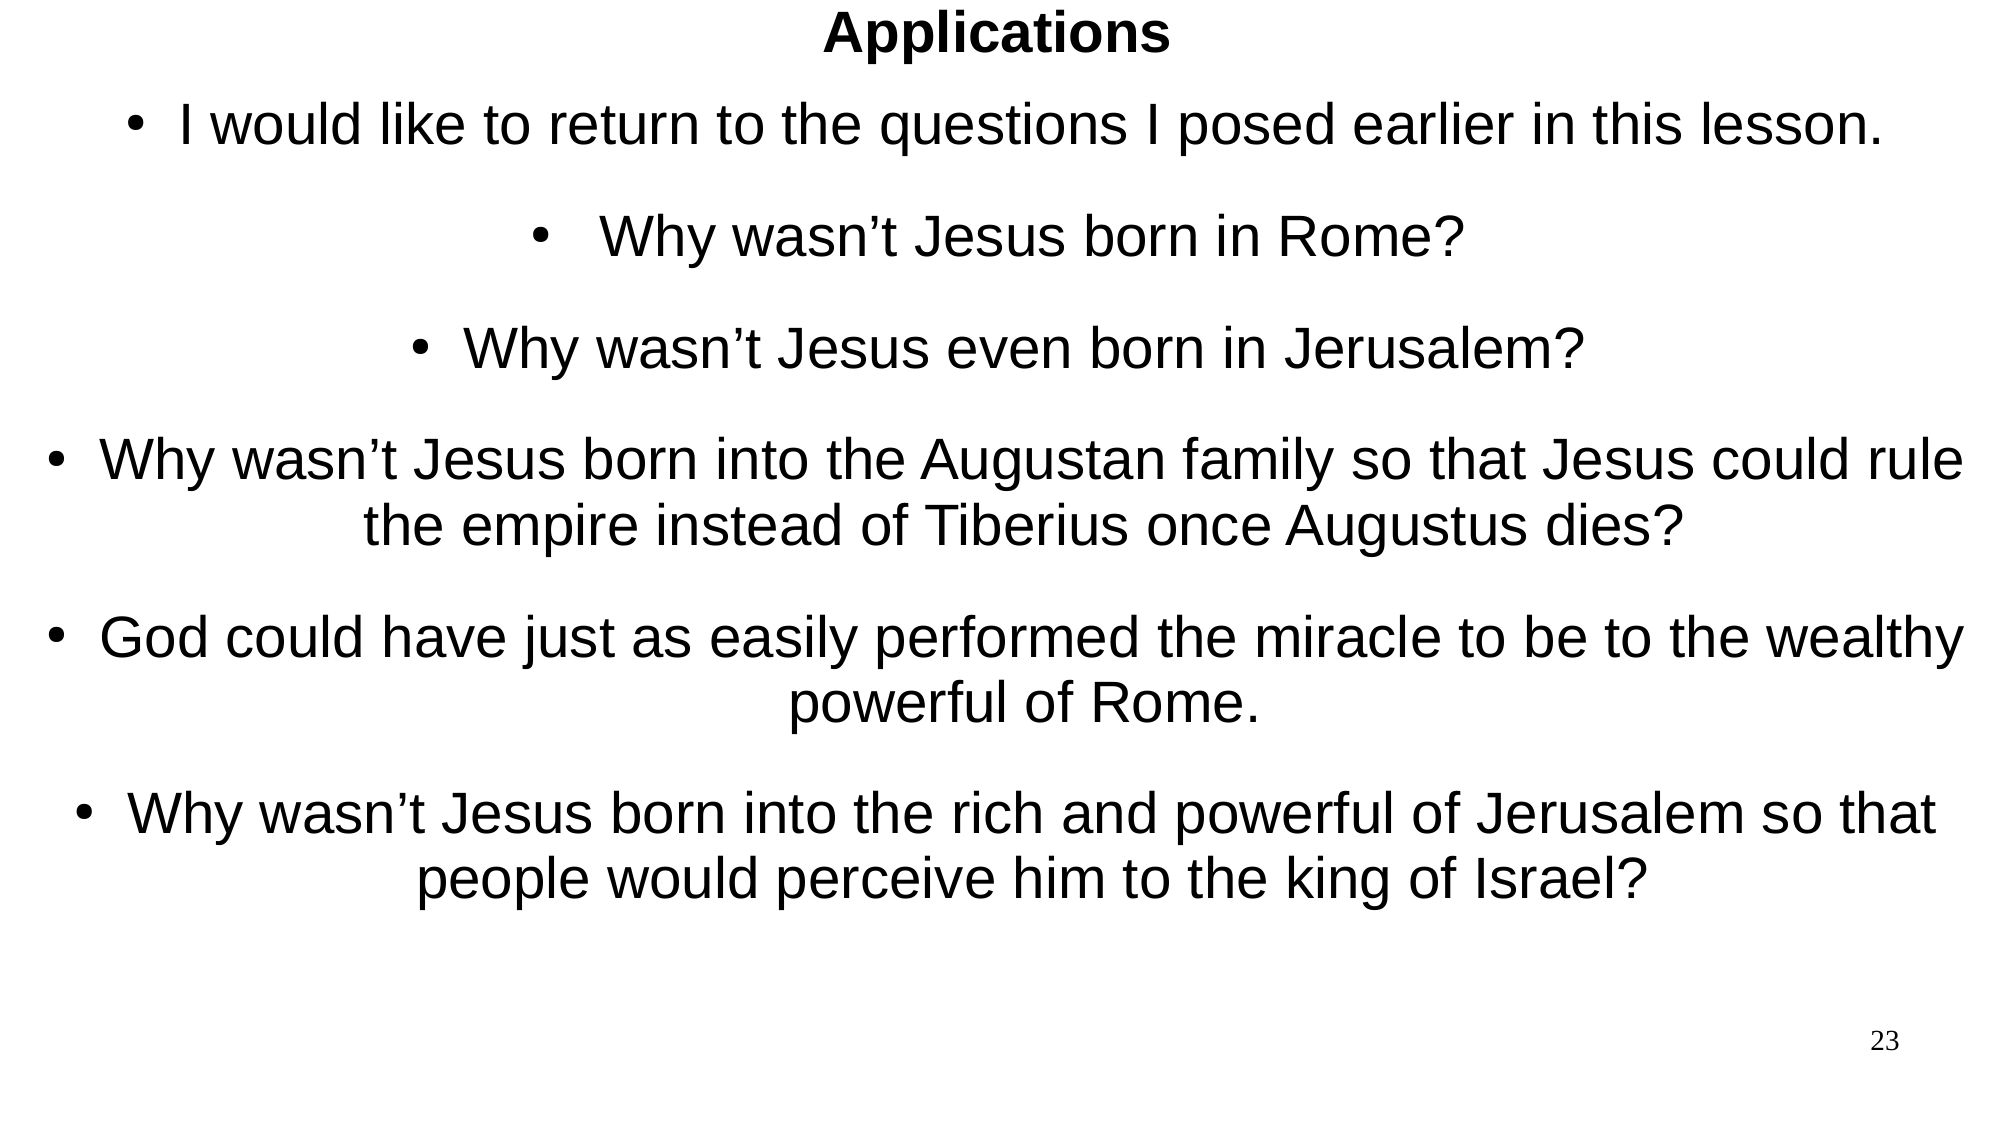

# Applications
I would like to return to the questions I posed earlier in this lesson.
 Why wasn’t Jesus born in Rome?
Why wasn’t Jesus even born in Jerusalem?
Why wasn’t Jesus born into the Augustan family so that Jesus could rule the empire instead of Tiberius once Augustus dies?
God could have just as easily performed the miracle to be to the wealthy powerful of Rome.
Why wasn’t Jesus born into the rich and powerful of Jerusalem so that people would perceive him to the king of Israel?
23